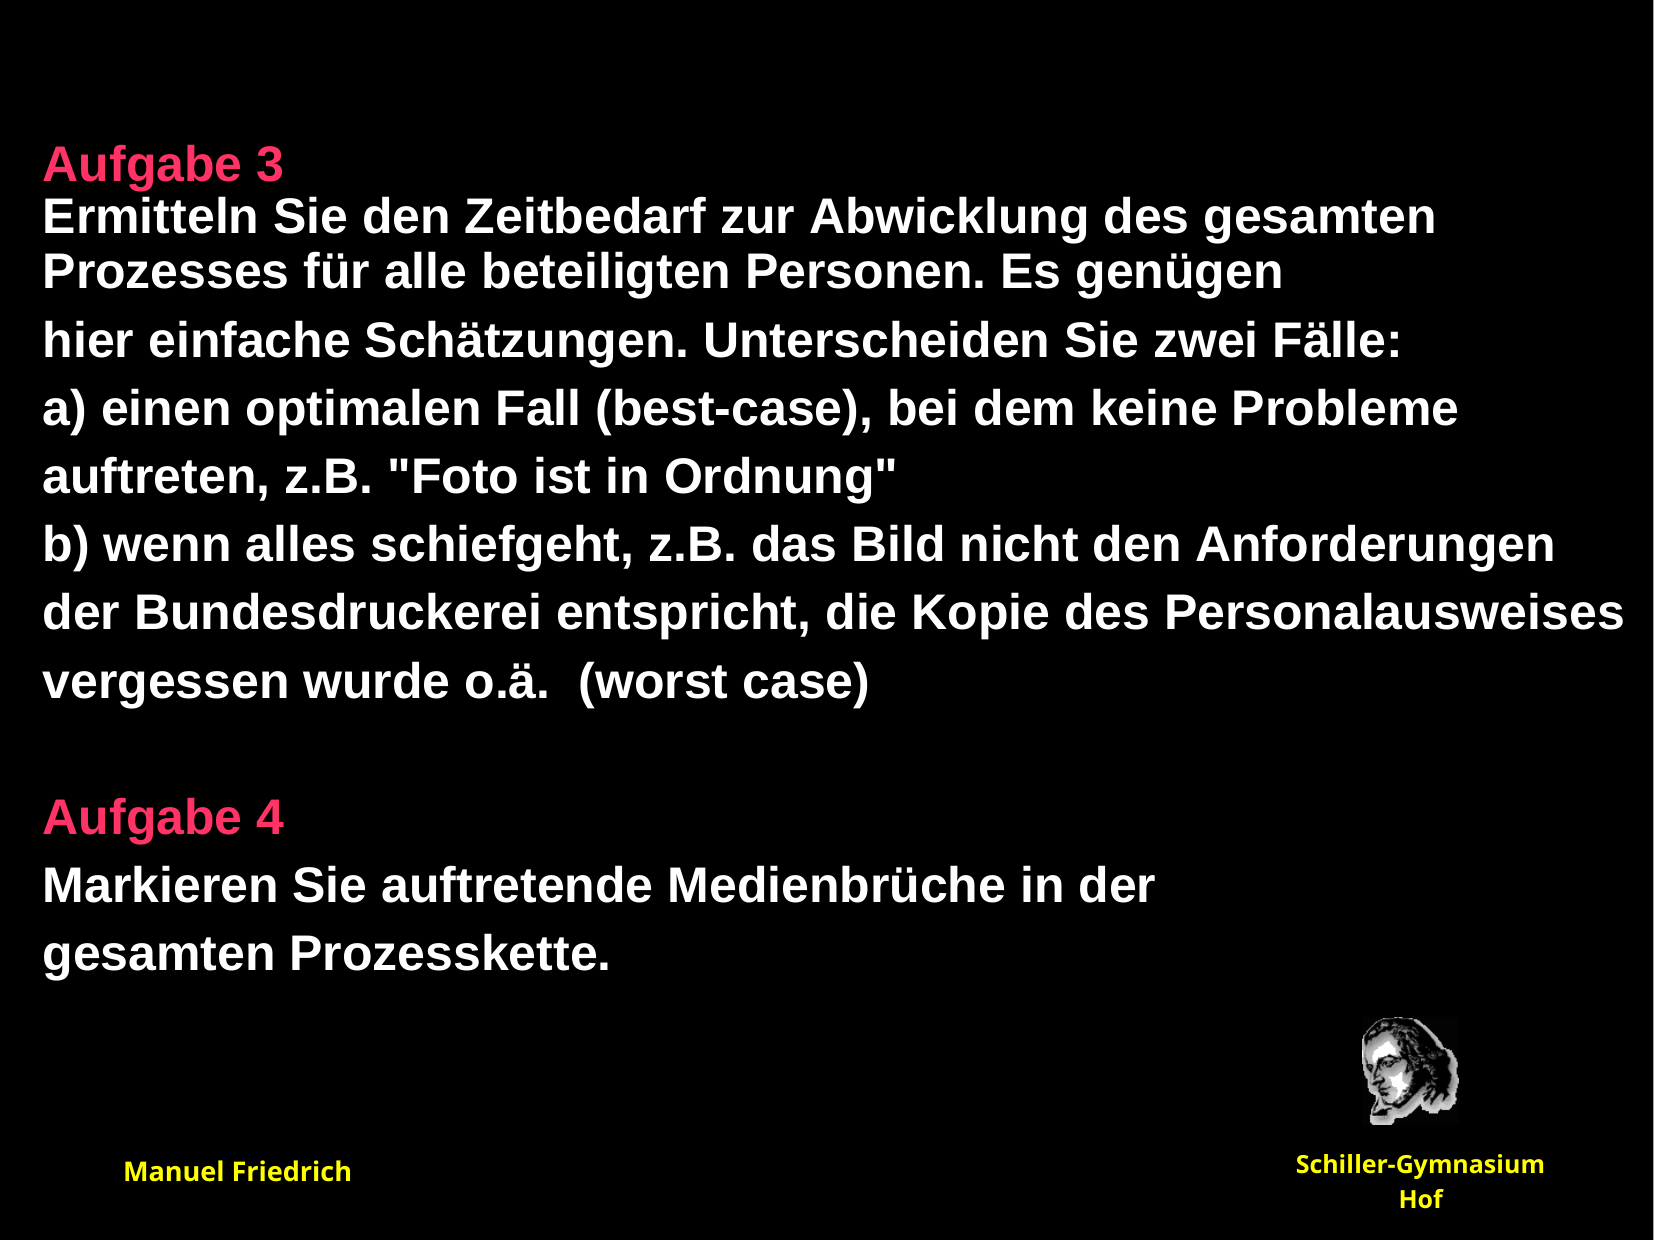

Aufgabe 3
Ermitteln Sie den Zeitbedarf zur Abwicklung des gesamten
Prozesses für alle beteiligten Personen. Es genügen
hier einfache Schätzungen. Unterscheiden Sie zwei Fälle:
a) einen optimalen Fall (best-case), bei dem keine Probleme
auftreten, z.B. "Foto ist in Ordnung"
b) wenn alles schiefgeht, z.B. das Bild nicht den Anforderungen
der Bundesdruckerei entspricht, die Kopie des Personalausweises
vergessen wurde o.ä. (worst case)
Aufgabe 4
Markieren Sie auftretende Medienbrüche in der
gesamten Prozesskette.
Schiller-Gymnasium
Hof
Manuel Friedrich